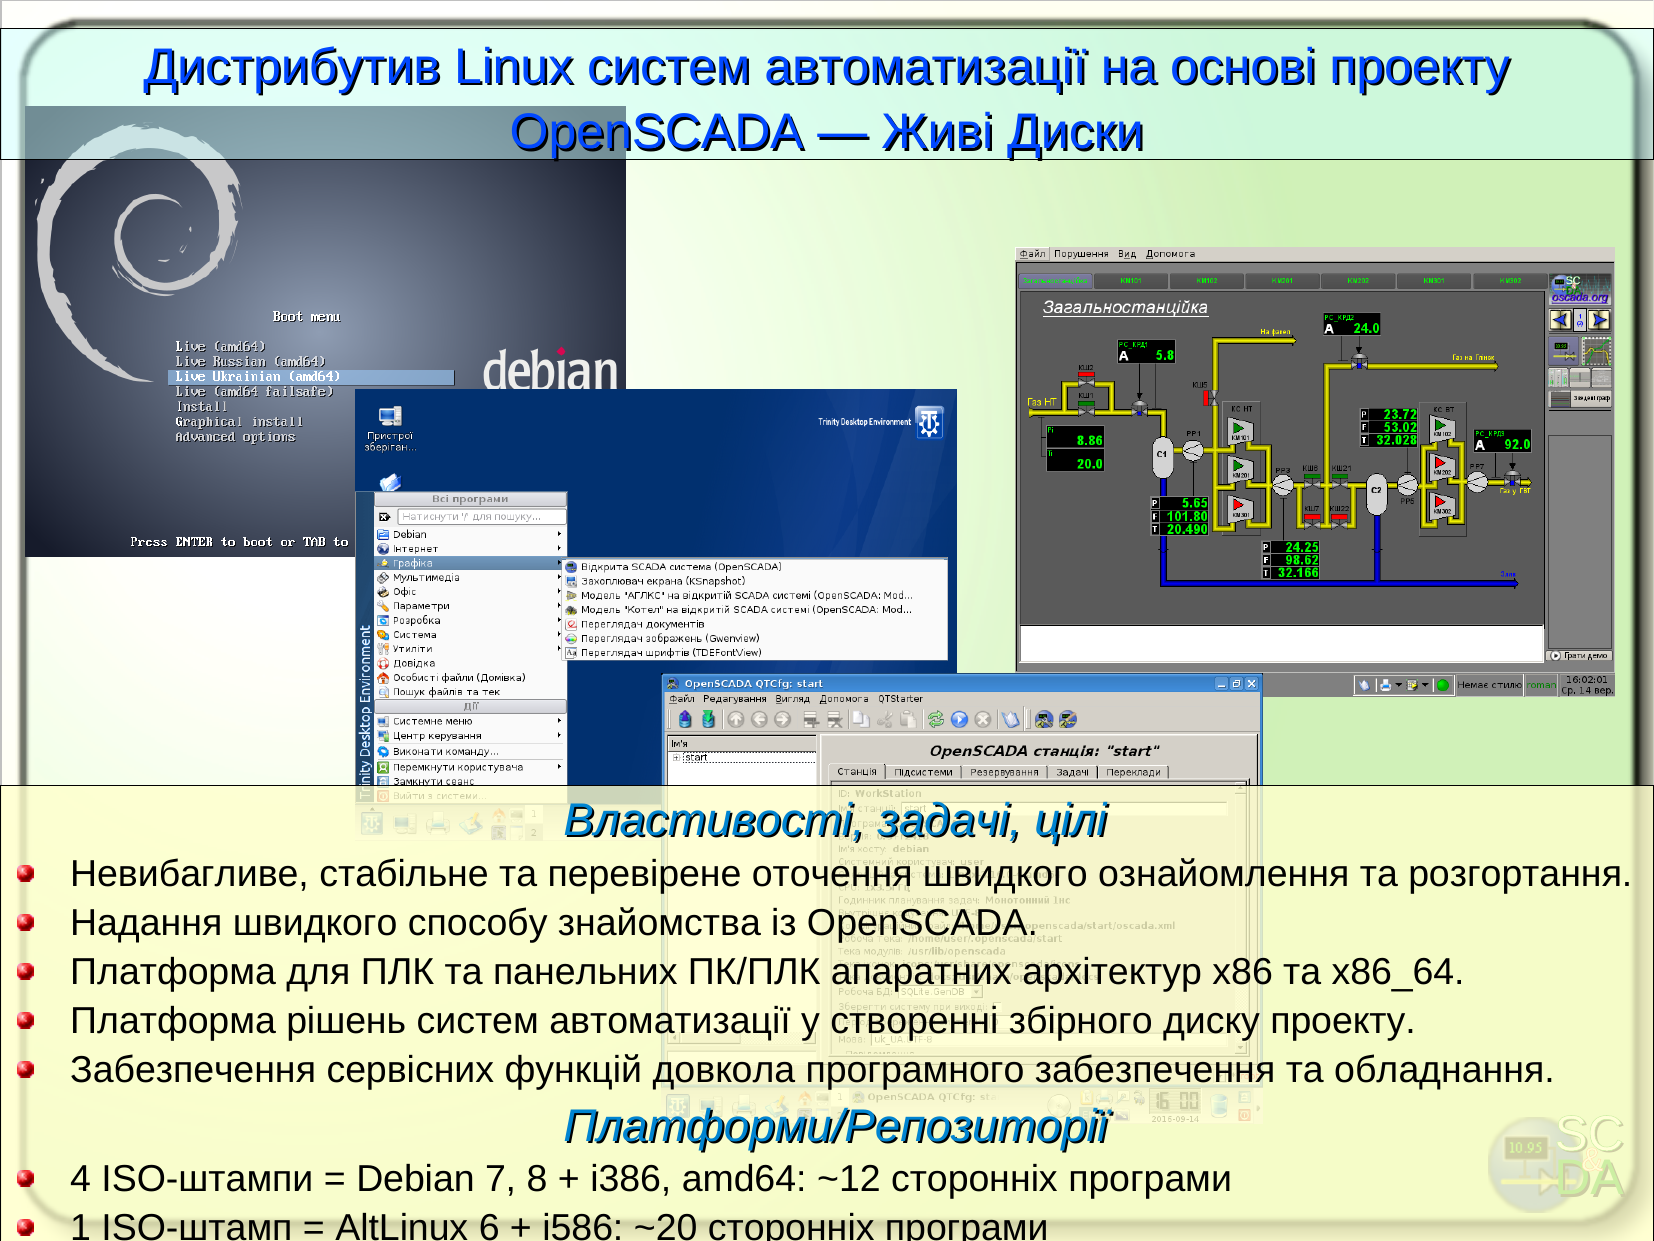

# Дистрибутив Linux систем автоматизації на основі проекту OpenSCADA — Живі Диски
Властивості, задачі, цілі
Невибагливе, стабільне та перевірене оточення швидкого ознайомлення та розгортання.
Надання швидкого способу знайомства із OpenSCADA.
Платформа для ПЛК та панельних ПК/ПЛК апаратних архітектур x86 та x86_64.
Платформа рішень систем автоматизації у створенні збірного диску проекту.
Забезпечення сервісних функцій довкола програмного забезпечення та обладнання.
Платформи/Репозиторії
4 ISO-штампи = Debian 7, 8 + i386, amd64: ~12 сторонніх програми
1 ISO-штамп = AltLinux 6 + i586: ~20 сторонніх програми